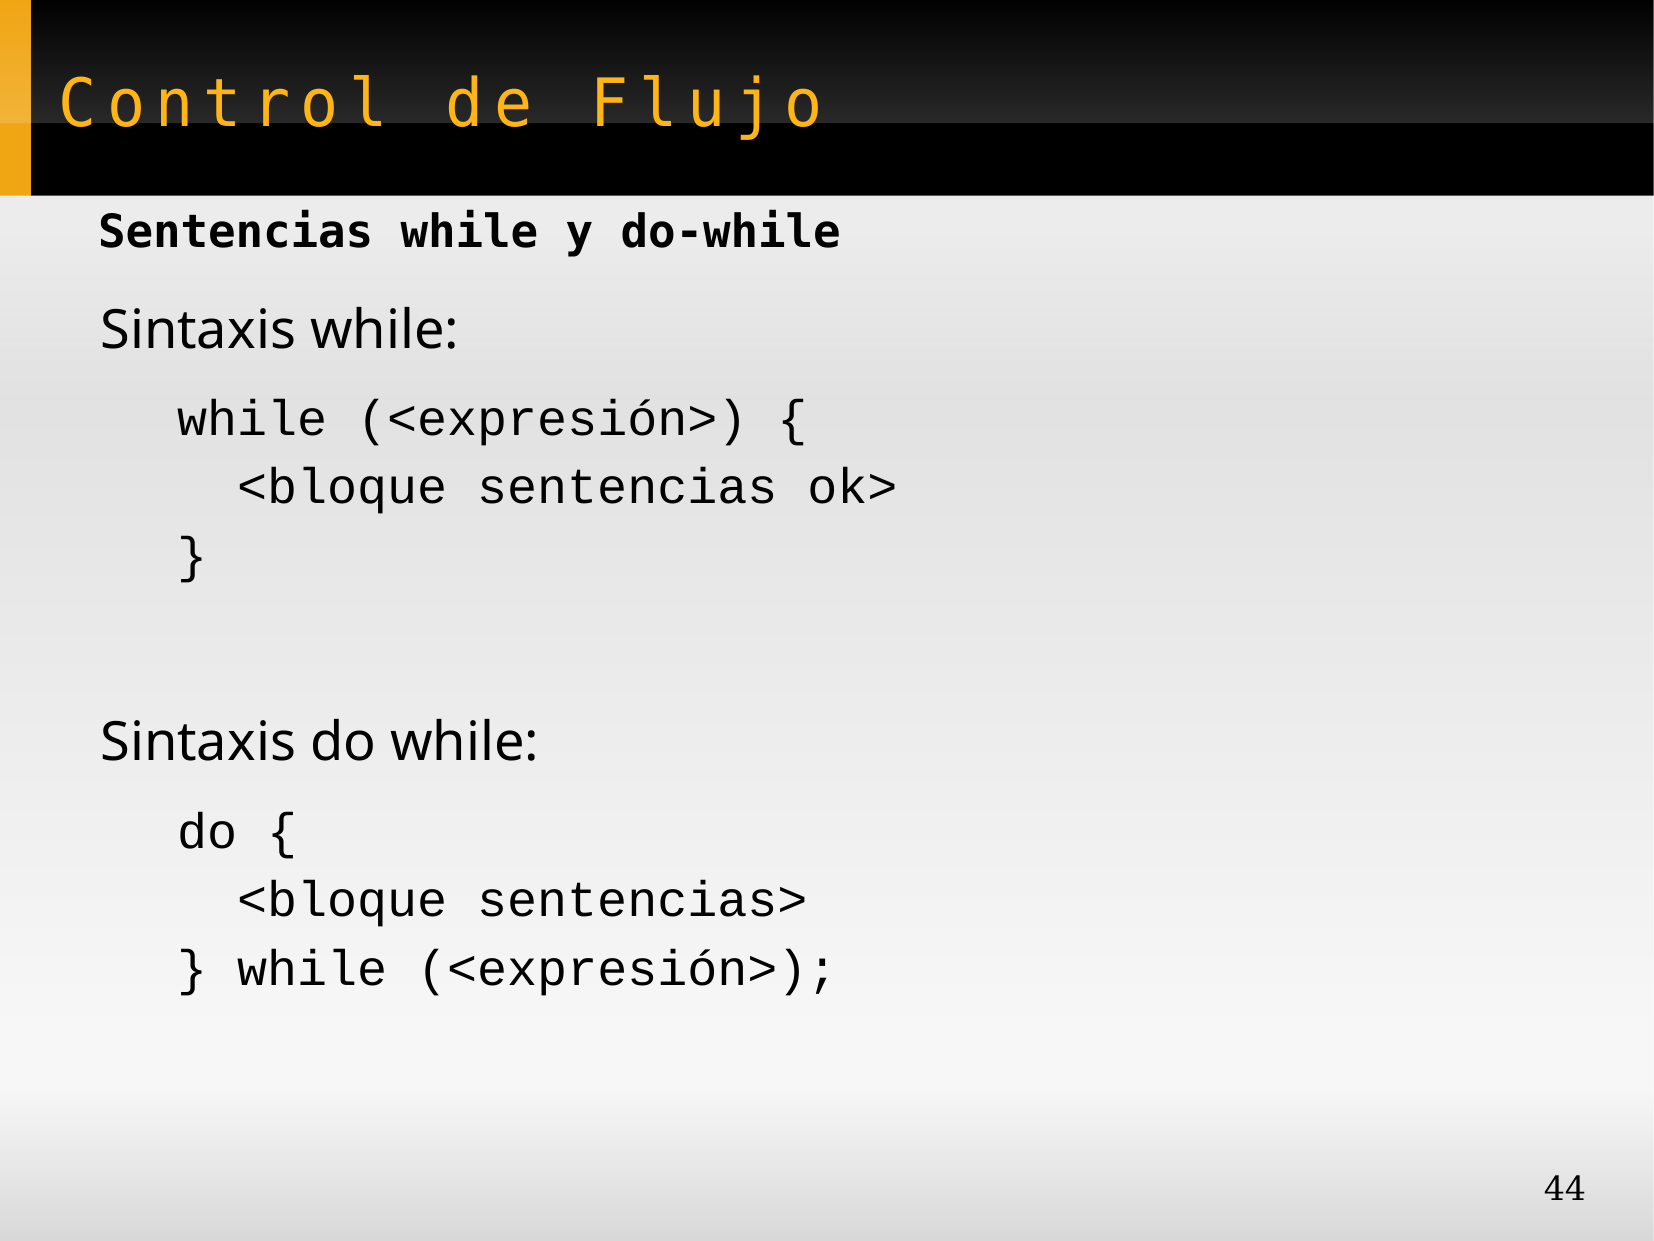

# Control de Flujo
Sentencias while y do-while
Sintaxis while:
while (<expresión>) {
 <bloque sentencias ok>
}
Sintaxis do while:
do {
 <bloque sentencias>
} while (<expresión>);
44